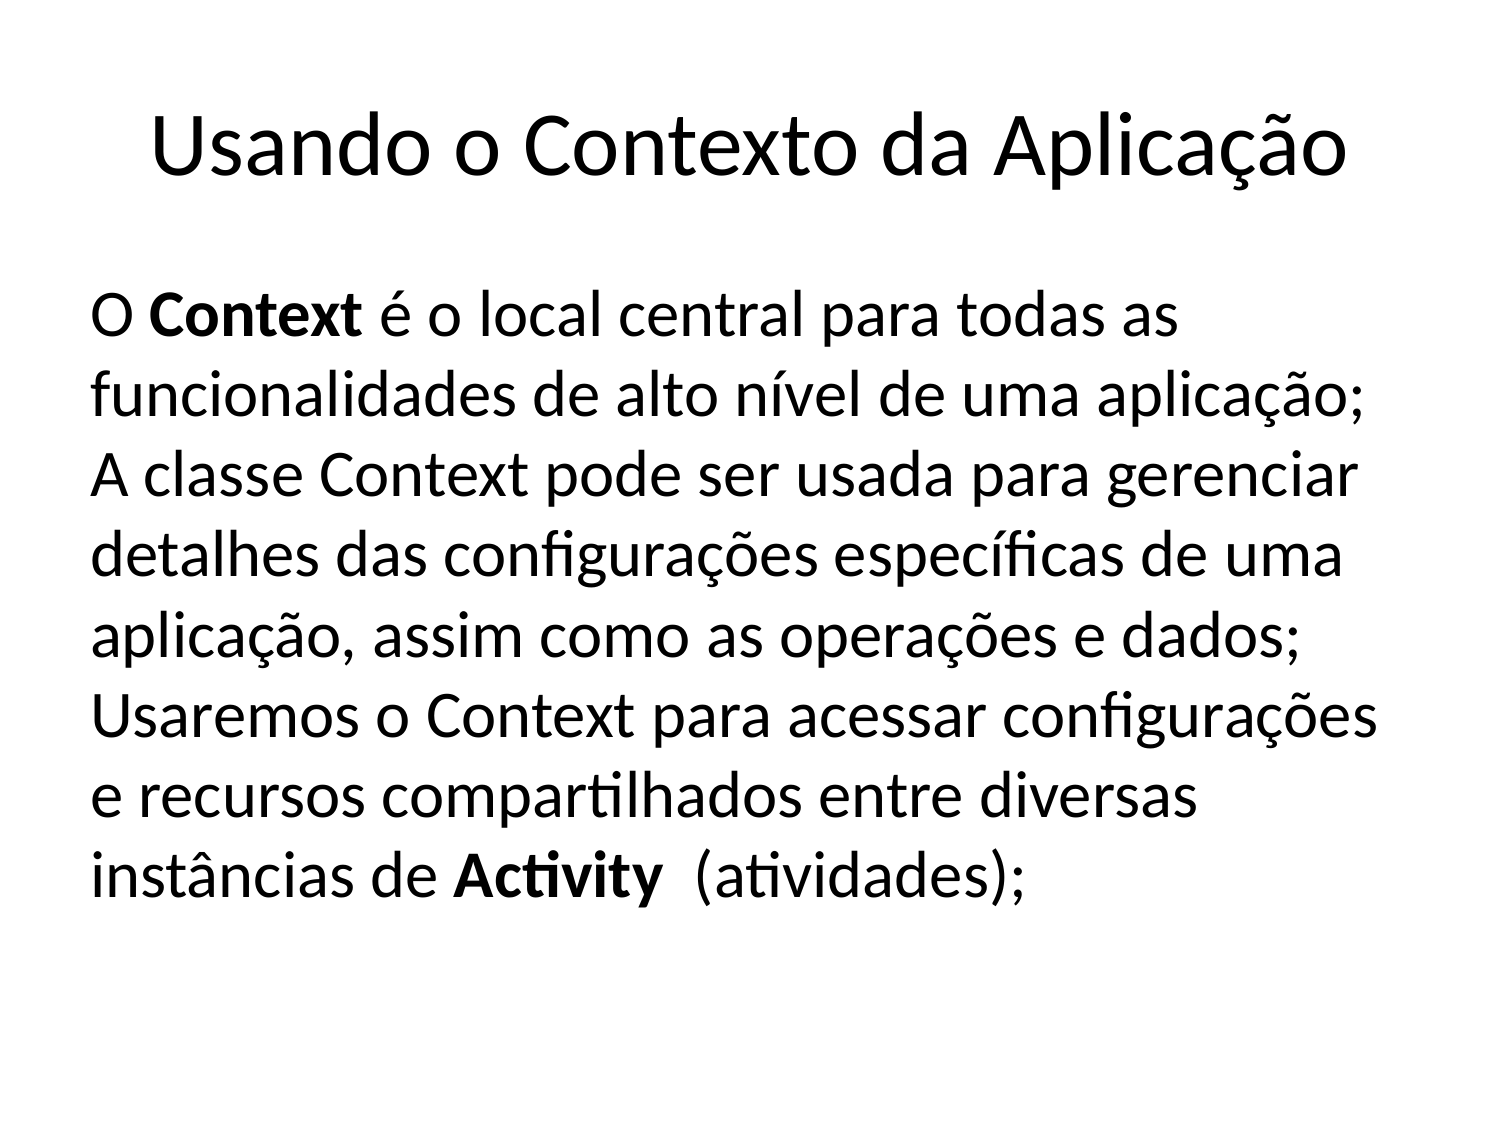

# Usando o Contexto da Aplicação
O Context é o local central para todas as funcionalidades de alto nível de uma aplicação;
A classe Context pode ser usada para gerenciar detalhes das configurações específicas de uma aplicação, assim como as operações e dados;
Usaremos o Context para acessar configurações e recursos compartilhados entre diversas instâncias de Activity (atividades);